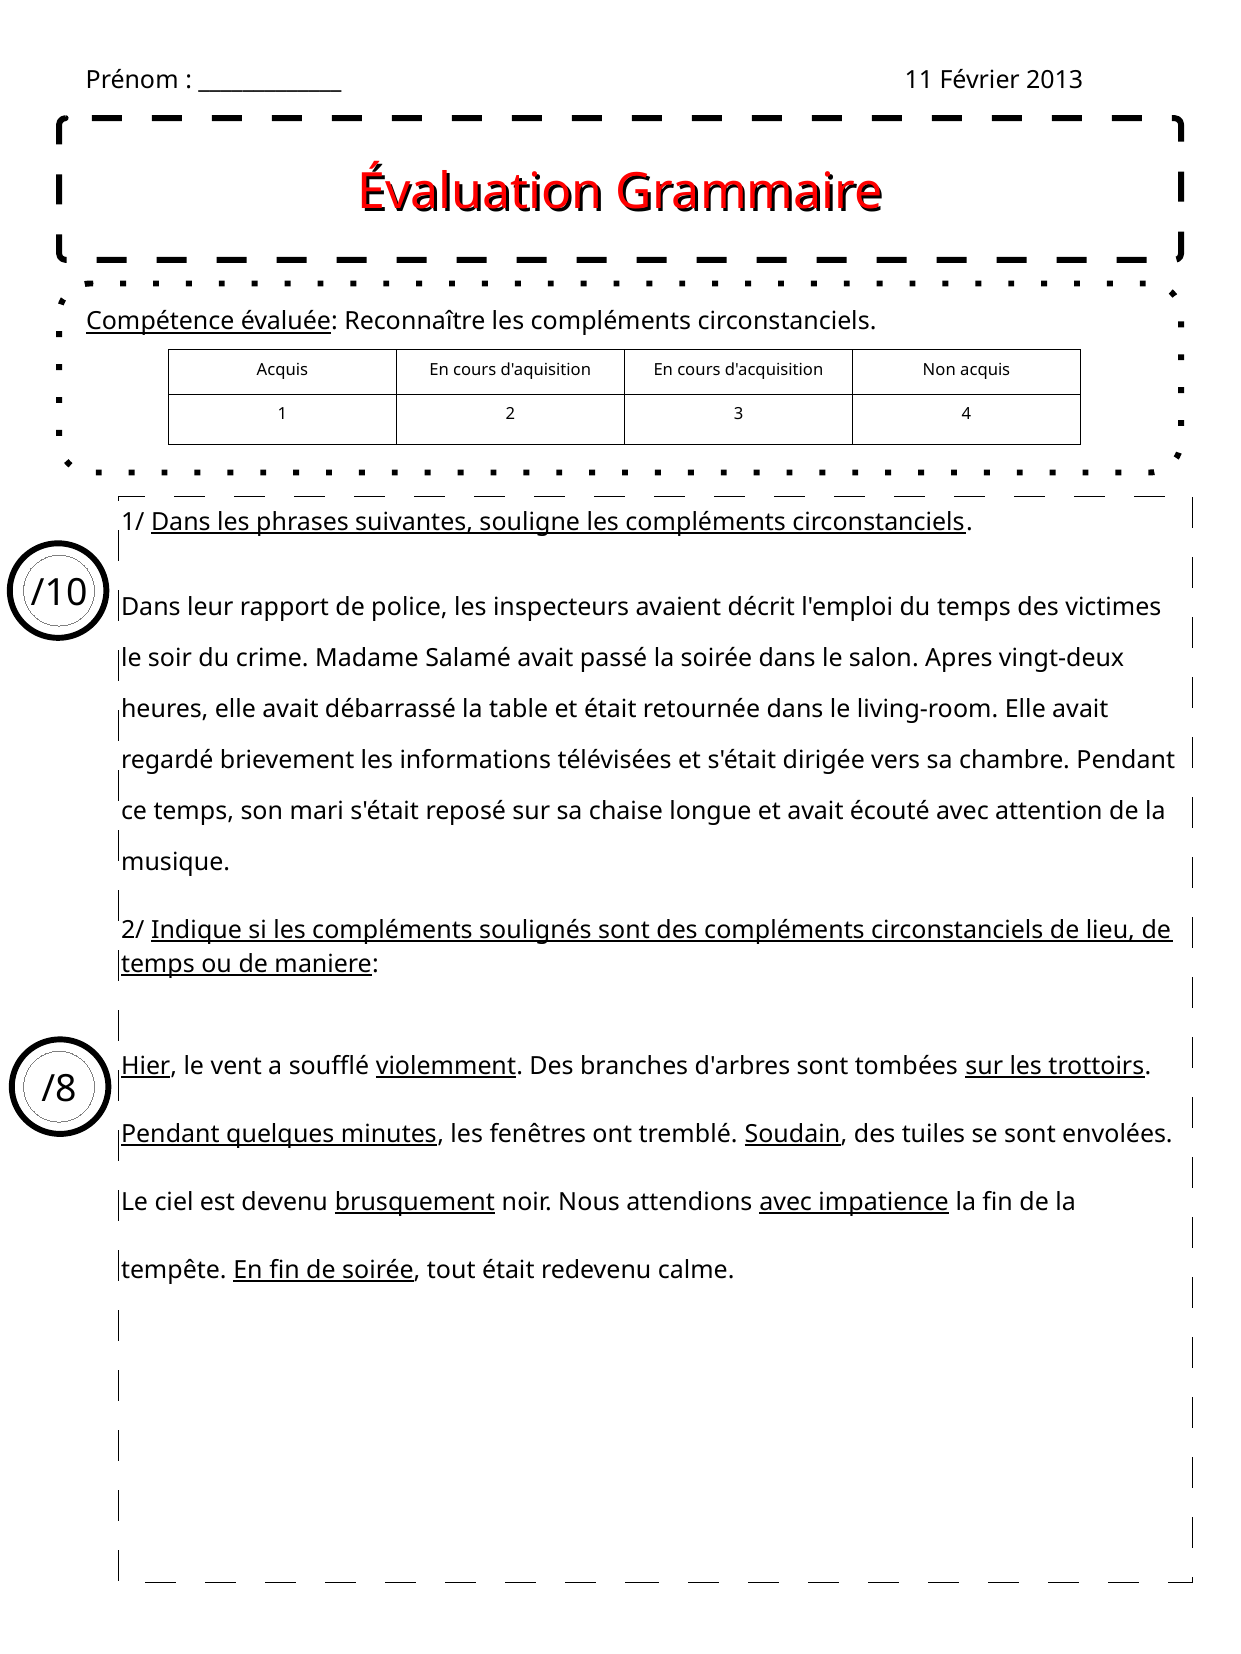

Prénom : _____________ 11 Février 2013
Évaluation Grammaire
Compétence évaluée: Reconnaître les compléments circonstanciels.
| Acquis | En cours d'aquisition | En cours d'acquisition | Non acquis |
| --- | --- | --- | --- |
| 1 | 2 | 3 | 4 |
1/ Dans les phrases suivantes, souligne les compléments circonstanciels.
Dans leur rapport de police, les inspecteurs avaient décrit l'emploi du temps des victimes le soir du crime. Madame Salamé avait passé la soirée dans le salon. Apres vingt-deux heures, elle avait débarrassé la table et était retournée dans le living-room. Elle avait regardé brievement les informations télévisées et s'était dirigée vers sa chambre. Pendant ce temps, son mari s'était reposé sur sa chaise longue et avait écouté avec attention de la musique.
2/ Indique si les compléments soulignés sont des compléments circonstanciels de lieu, de temps ou de maniere:
Hier, le vent a soufflé violemment. Des branches d'arbres sont tombées sur les trottoirs. Pendant quelques minutes, les fenêtres ont tremblé. Soudain, des tuiles se sont envolées. Le ciel est devenu brusquement noir. Nous attendions avec impatience la fin de la tempête. En fin de soirée, tout était redevenu calme.
/10
/8